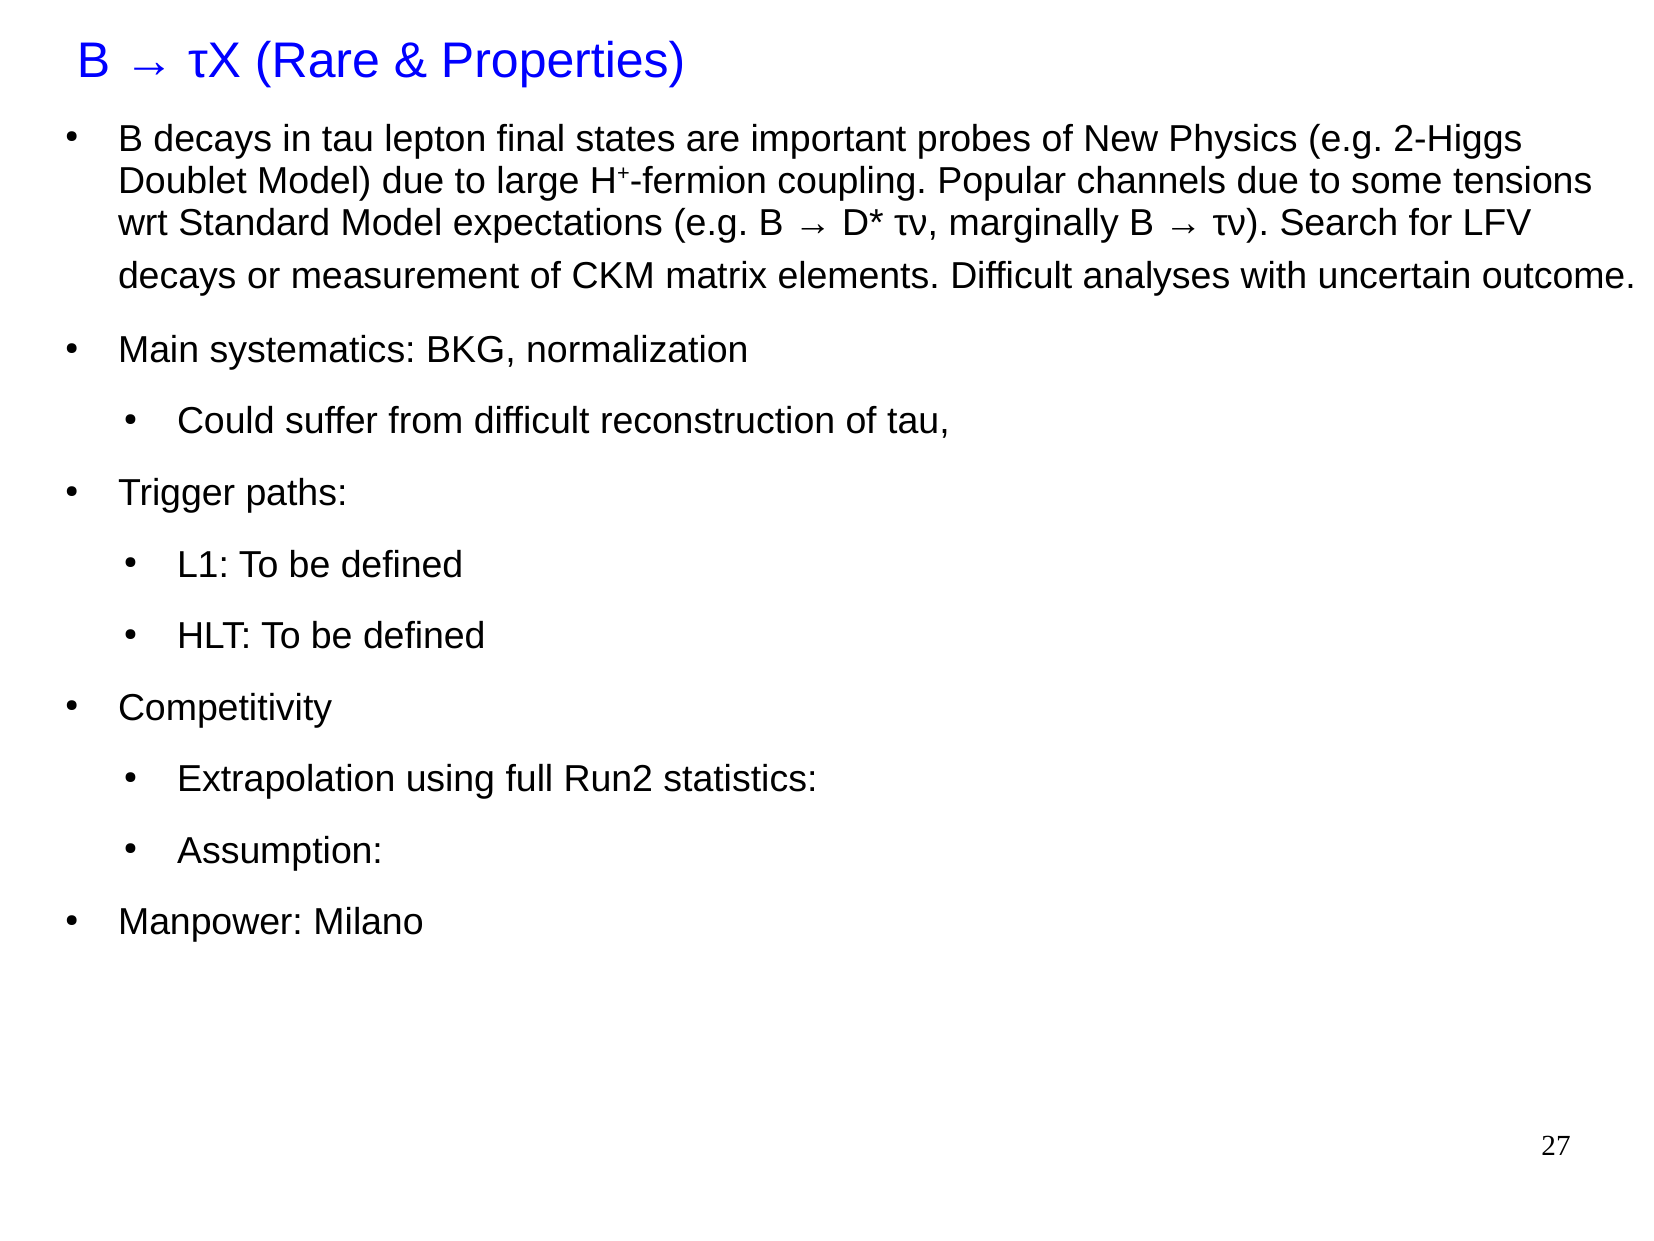

# B → τX (Rare & Properties)
B decays in tau lepton final states are important probes of New Physics (e.g. 2-Higgs Doublet Model) due to large H+-fermion coupling. Popular channels due to some tensions wrt Standard Model expectations (e.g. B → D* τν, marginally B → τν). Search for LFV decays or measurement of CKM matrix elements. Difficult analyses with uncertain outcome.
Main systematics: BKG, normalization
Could suffer from difficult reconstruction of tau,
Trigger paths:
L1: To be defined
HLT: To be defined
Competitivity
Extrapolation using full Run2 statistics:
Assumption:
Manpower: Milano
27